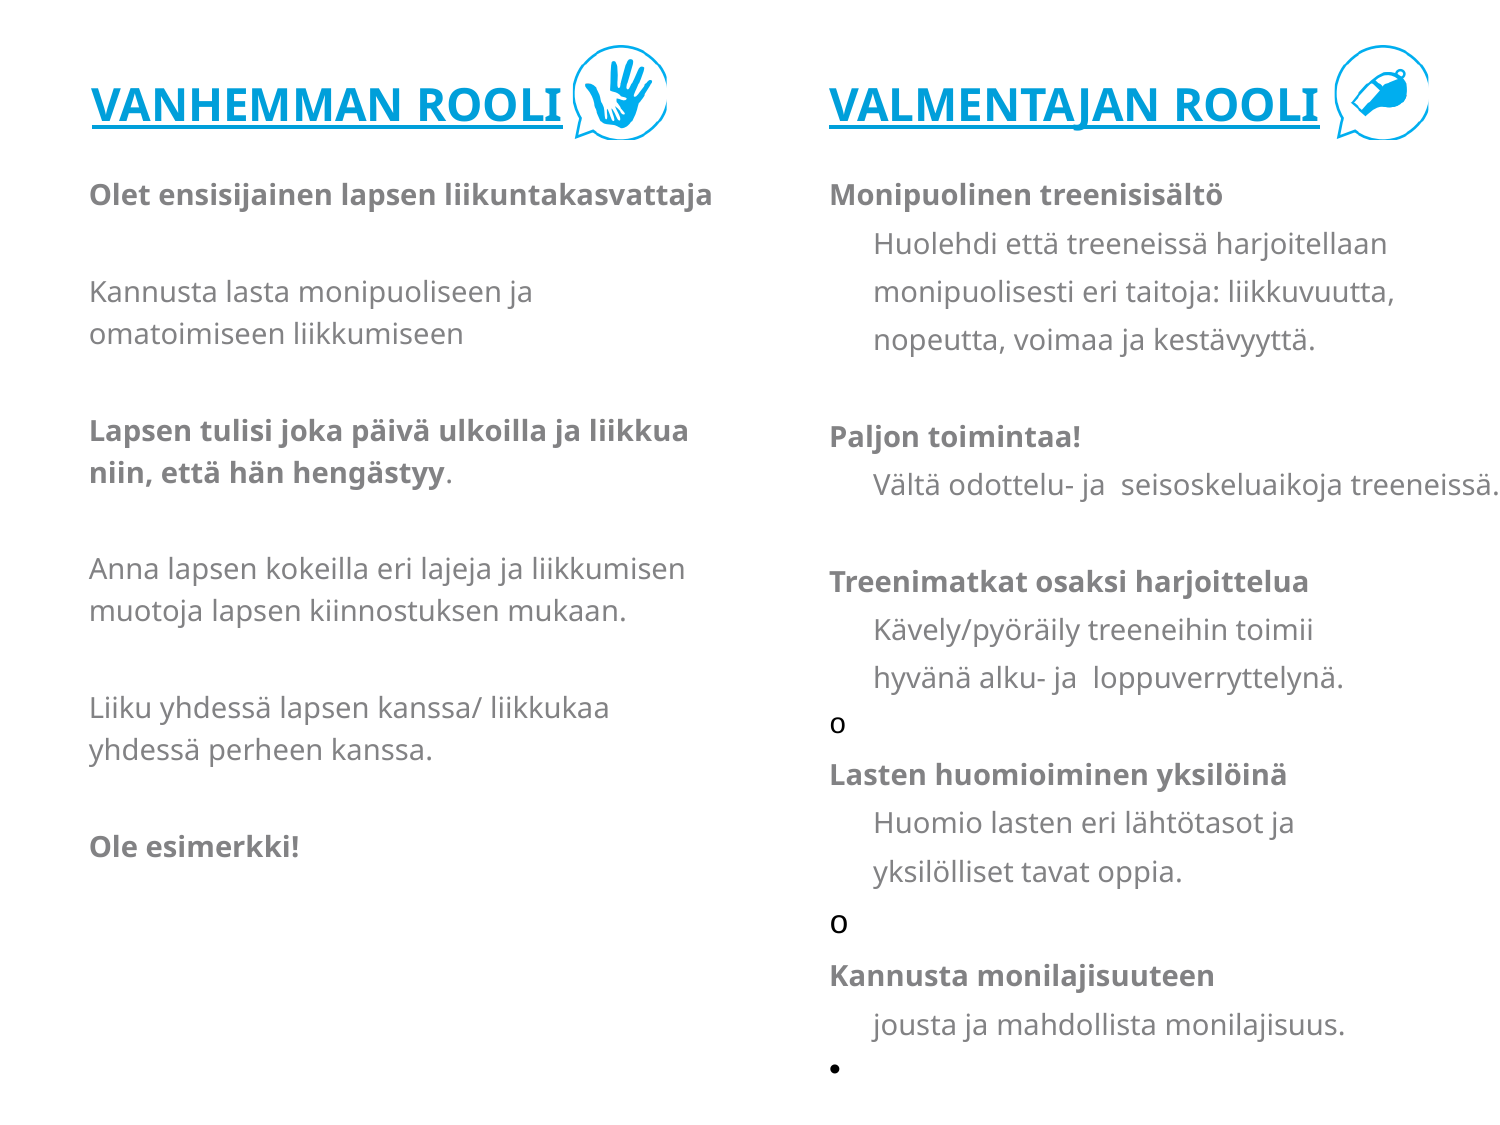

VANHEMMAN ROOLI
VALMENTAJAN ROOLI
# Olet ensisijainen lapsen liikuntakasvattaja
Kannusta lasta monipuoliseen ja omatoimiseen liikkumiseen
Lapsen tulisi joka päivä ulkoilla ja liikkua niin, että hän hengästyy.
Anna lapsen kokeilla eri lajeja ja liikkumisen muotoja lapsen kiinnostuksen mukaan.
Liiku yhdessä lapsen kanssa/ liikkukaa yhdessä perheen kanssa.
Ole esimerkki!
Monipuolinen treenisisältö
Huolehdi että treeneissä harjoitellaan
monipuolisesti eri taitoja: liikkuvuutta,
nopeutta, voimaa ja kestävyyttä.
Paljon toimintaa!
Vältä odottelu- ja seisoskeluaikoja treeneissä.
Treenimatkat osaksi harjoittelua
Kävely/pyöräily treeneihin toimii
hyvänä alku- ja loppuverryttelynä.
Lasten huomioiminen yksilöinä
Huomio lasten eri lähtötasot ja
yksilölliset tavat oppia.
Kannusta monilajisuuteen
jousta ja mahdollista monilajisuus.